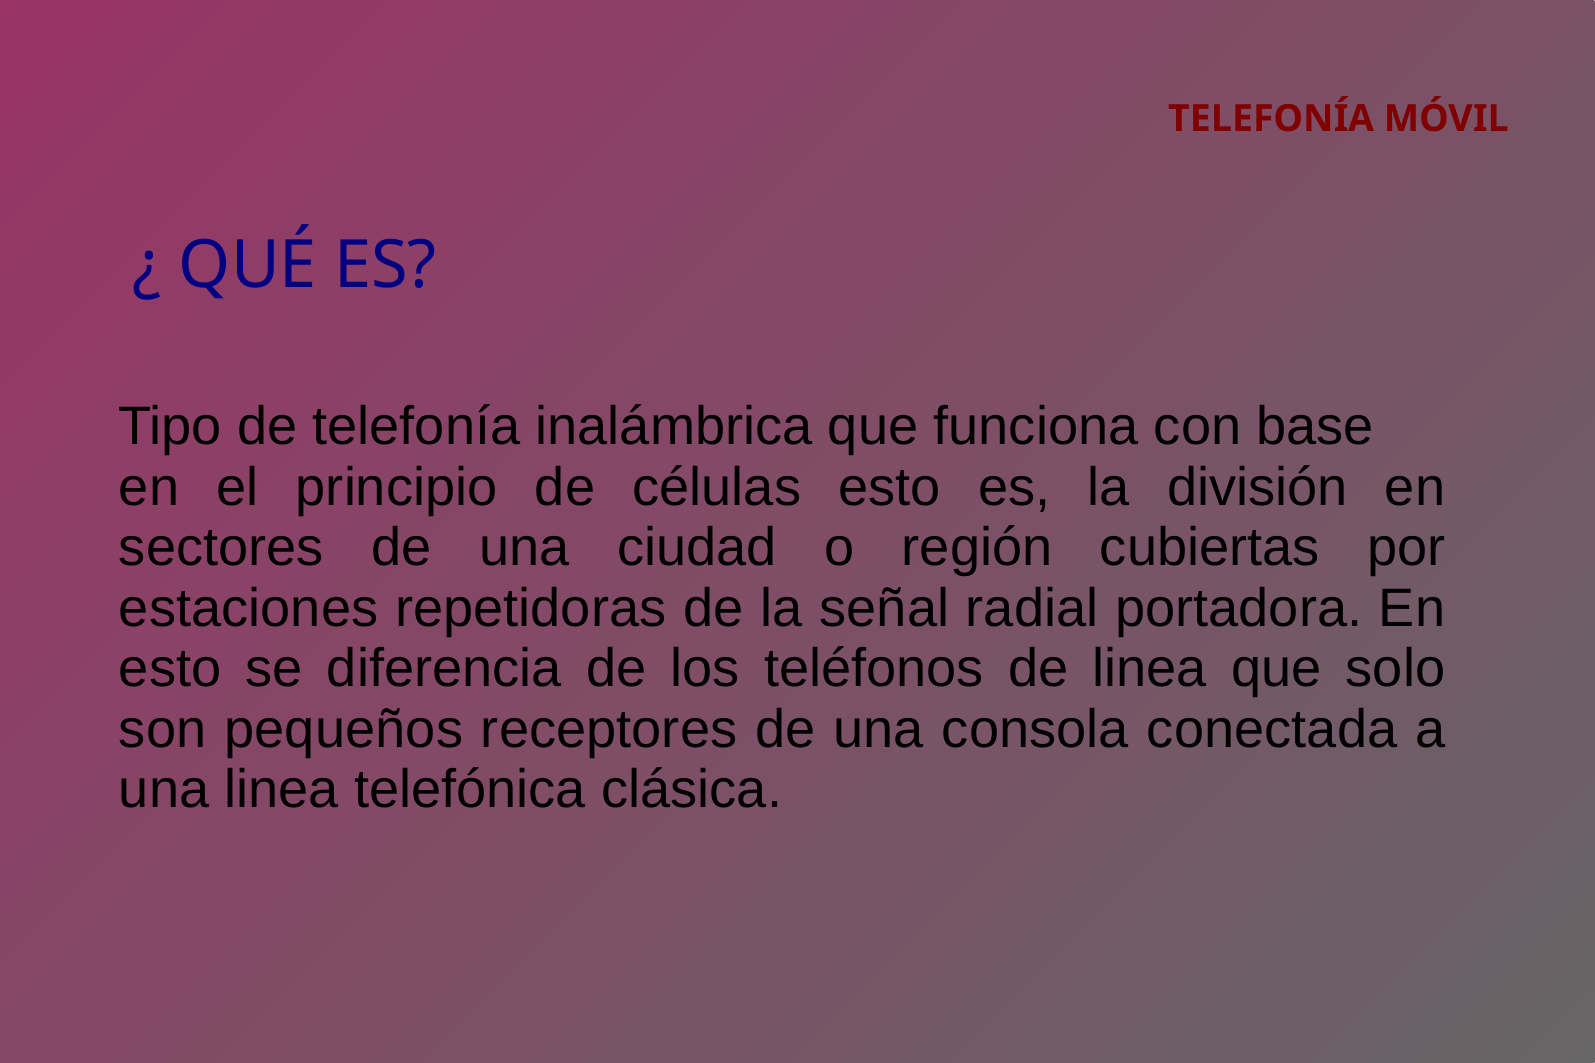

#
TELEFONÍA MÓVIL
¿ QUÉ ES?
Tipo de telefonía inalámbrica que funciona con base
en el principio de células esto es, la división en sectores de una ciudad o región cubiertas por estaciones repetidoras de la señal radial portadora. En esto se diferencia de los teléfonos de linea que solo son pequeños receptores de una consola conectada a una linea telefónica clásica.